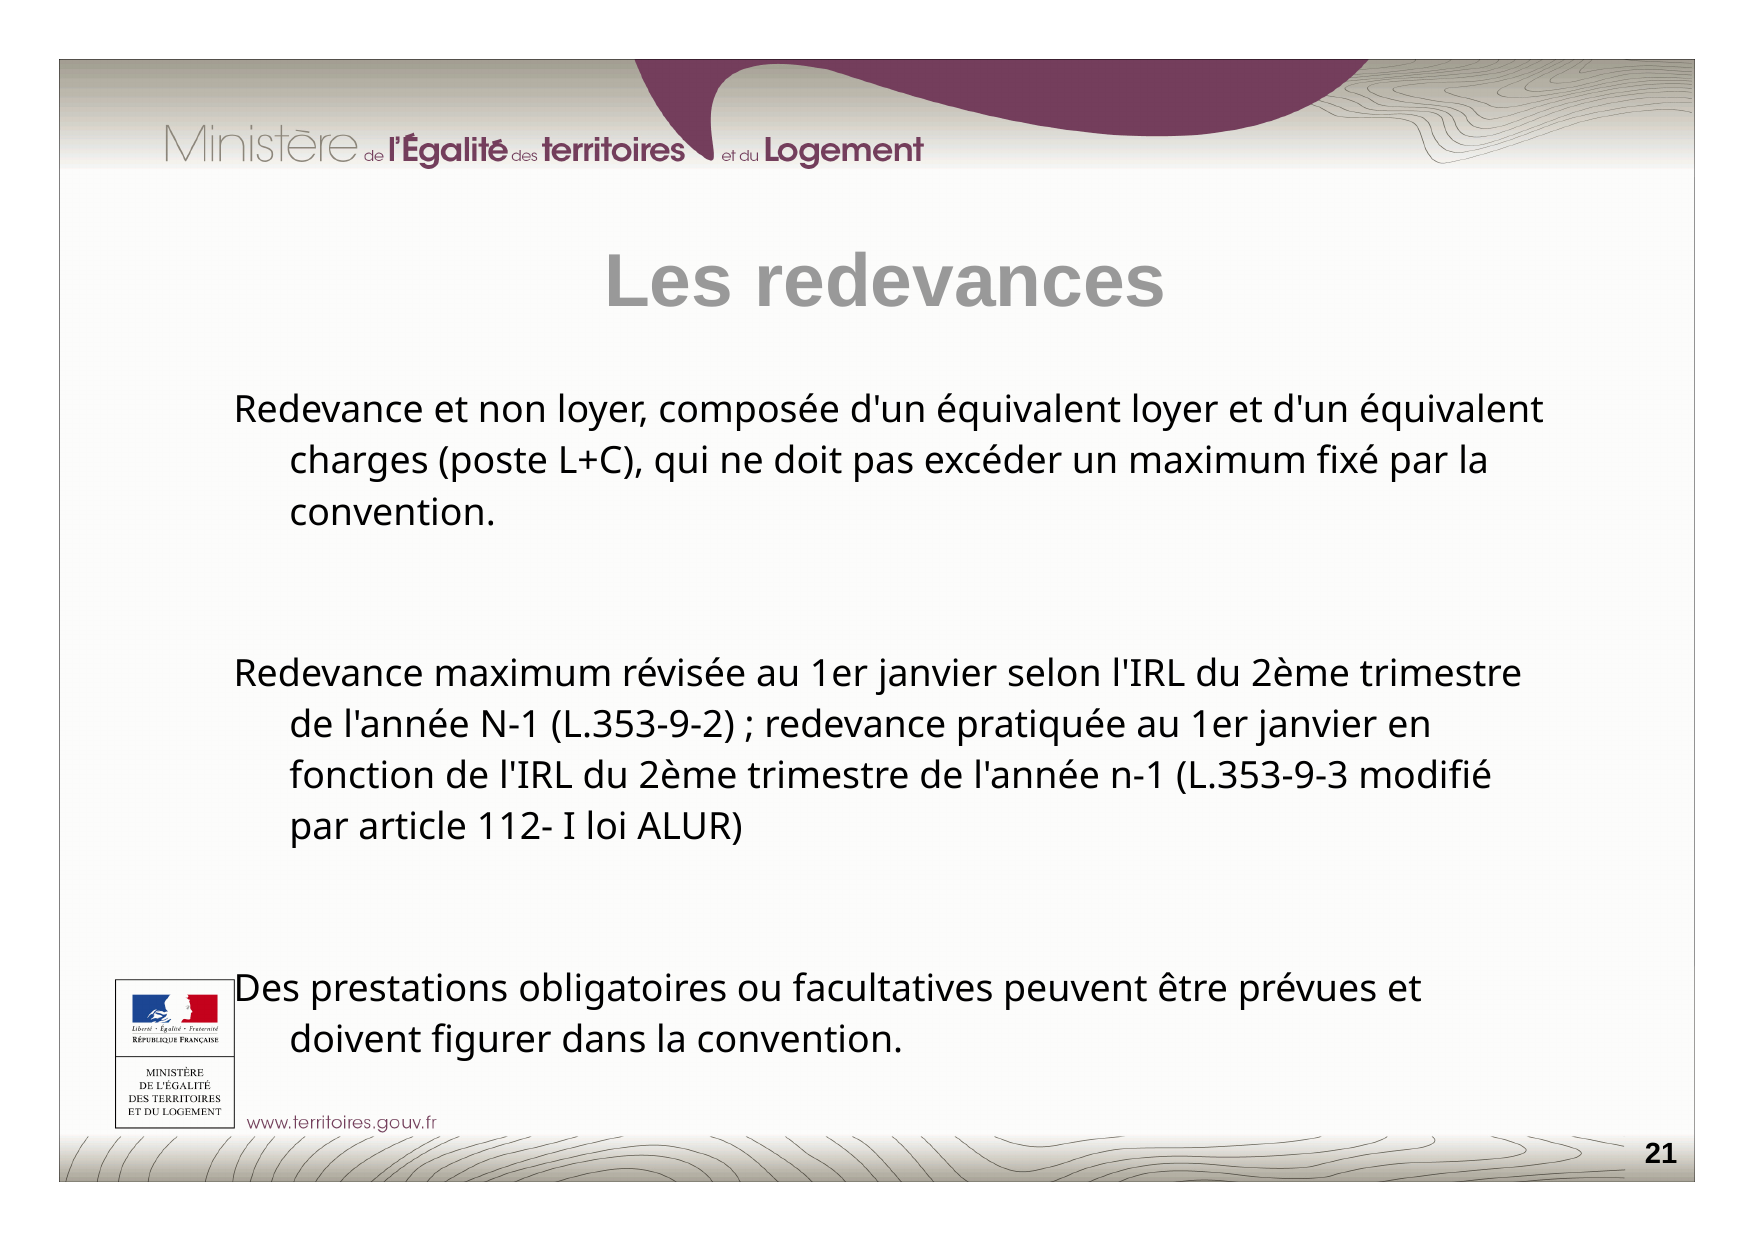

# Les redevances
Redevance et non loyer, composée d'un équivalent loyer et d'un équivalent charges (poste L+C), qui ne doit pas excéder un maximum fixé par la convention.
Redevance maximum révisée au 1er janvier selon l'IRL du 2ème trimestre de l'année N-1 (L.353-9-2) ; redevance pratiquée au 1er janvier en fonction de l'IRL du 2ème trimestre de l'année n-1 (L.353-9-3 modifié par article 112- I loi ALUR)
Des prestations obligatoires ou facultatives peuvent être prévues et doivent figurer dans la convention.